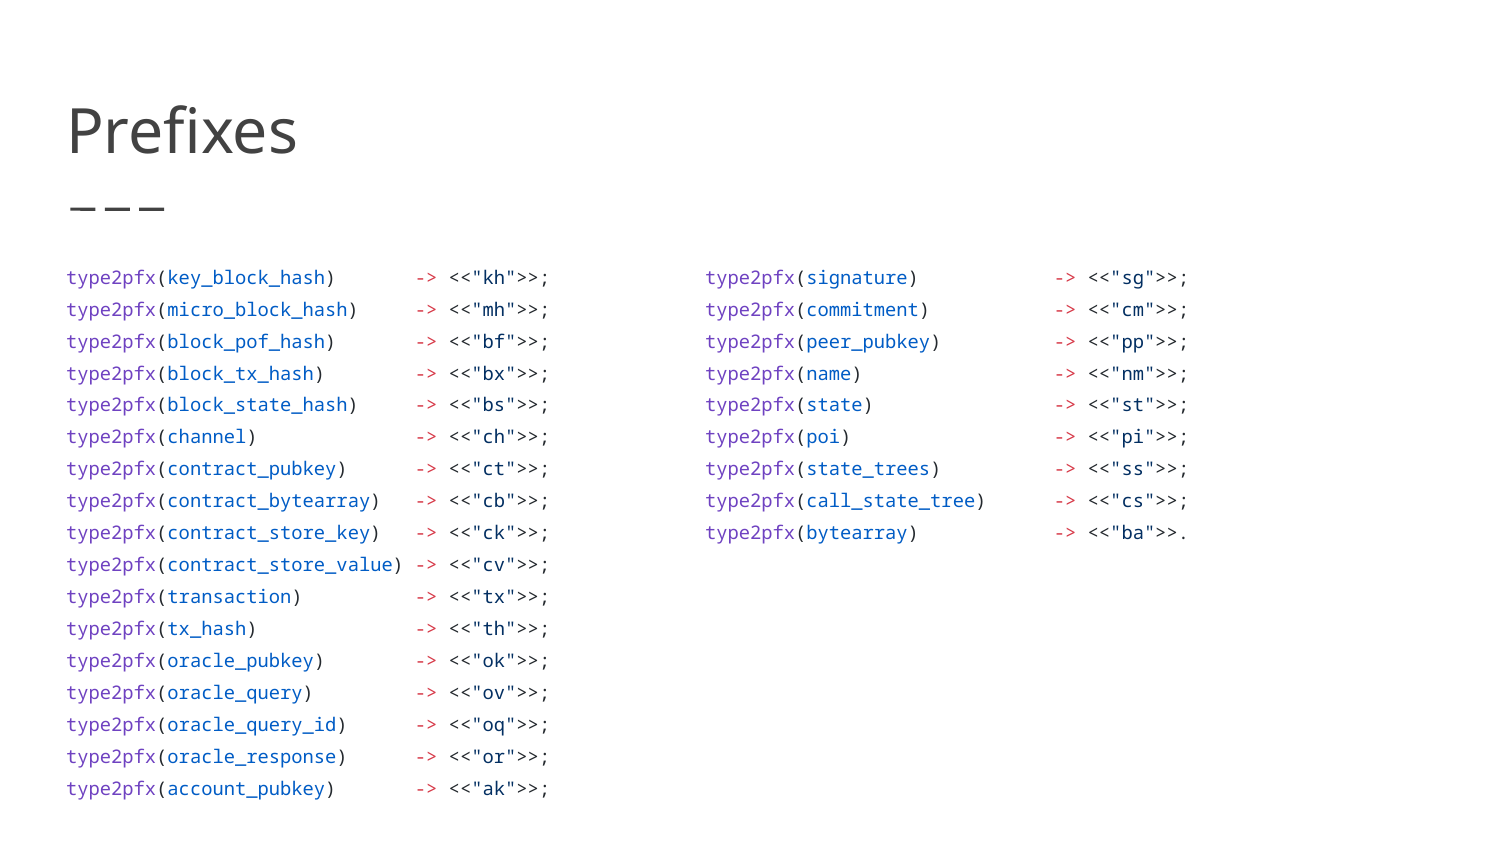

# Prefixes
type2pfx(key_block_hash) -> <<"kh">>;
type2pfx(micro_block_hash) -> <<"mh">>;
type2pfx(block_pof_hash) -> <<"bf">>;
type2pfx(block_tx_hash) -> <<"bx">>;
type2pfx(block_state_hash) -> <<"bs">>;
type2pfx(channel) -> <<"ch">>;
type2pfx(contract_pubkey) -> <<"ct">>;
type2pfx(contract_bytearray) -> <<"cb">>;
type2pfx(contract_store_key) -> <<"ck">>;
type2pfx(contract_store_value) -> <<"cv">>;
type2pfx(transaction) -> <<"tx">>;
type2pfx(tx_hash) -> <<"th">>;
type2pfx(oracle_pubkey) -> <<"ok">>;
type2pfx(oracle_query) -> <<"ov">>;
type2pfx(oracle_query_id) -> <<"oq">>;
type2pfx(oracle_response) -> <<"or">>;
type2pfx(account_pubkey) -> <<"ak">>;
type2pfx(signature) -> <<"sg">>;
type2pfx(commitment) -> <<"cm">>;
type2pfx(peer_pubkey) -> <<"pp">>;
type2pfx(name) -> <<"nm">>;
type2pfx(state) -> <<"st">>;
type2pfx(poi) -> <<"pi">>;
type2pfx(state_trees) -> <<"ss">>;
type2pfx(call_state_tree) -> <<"cs">>;
type2pfx(bytearray) -> <<"ba">>.